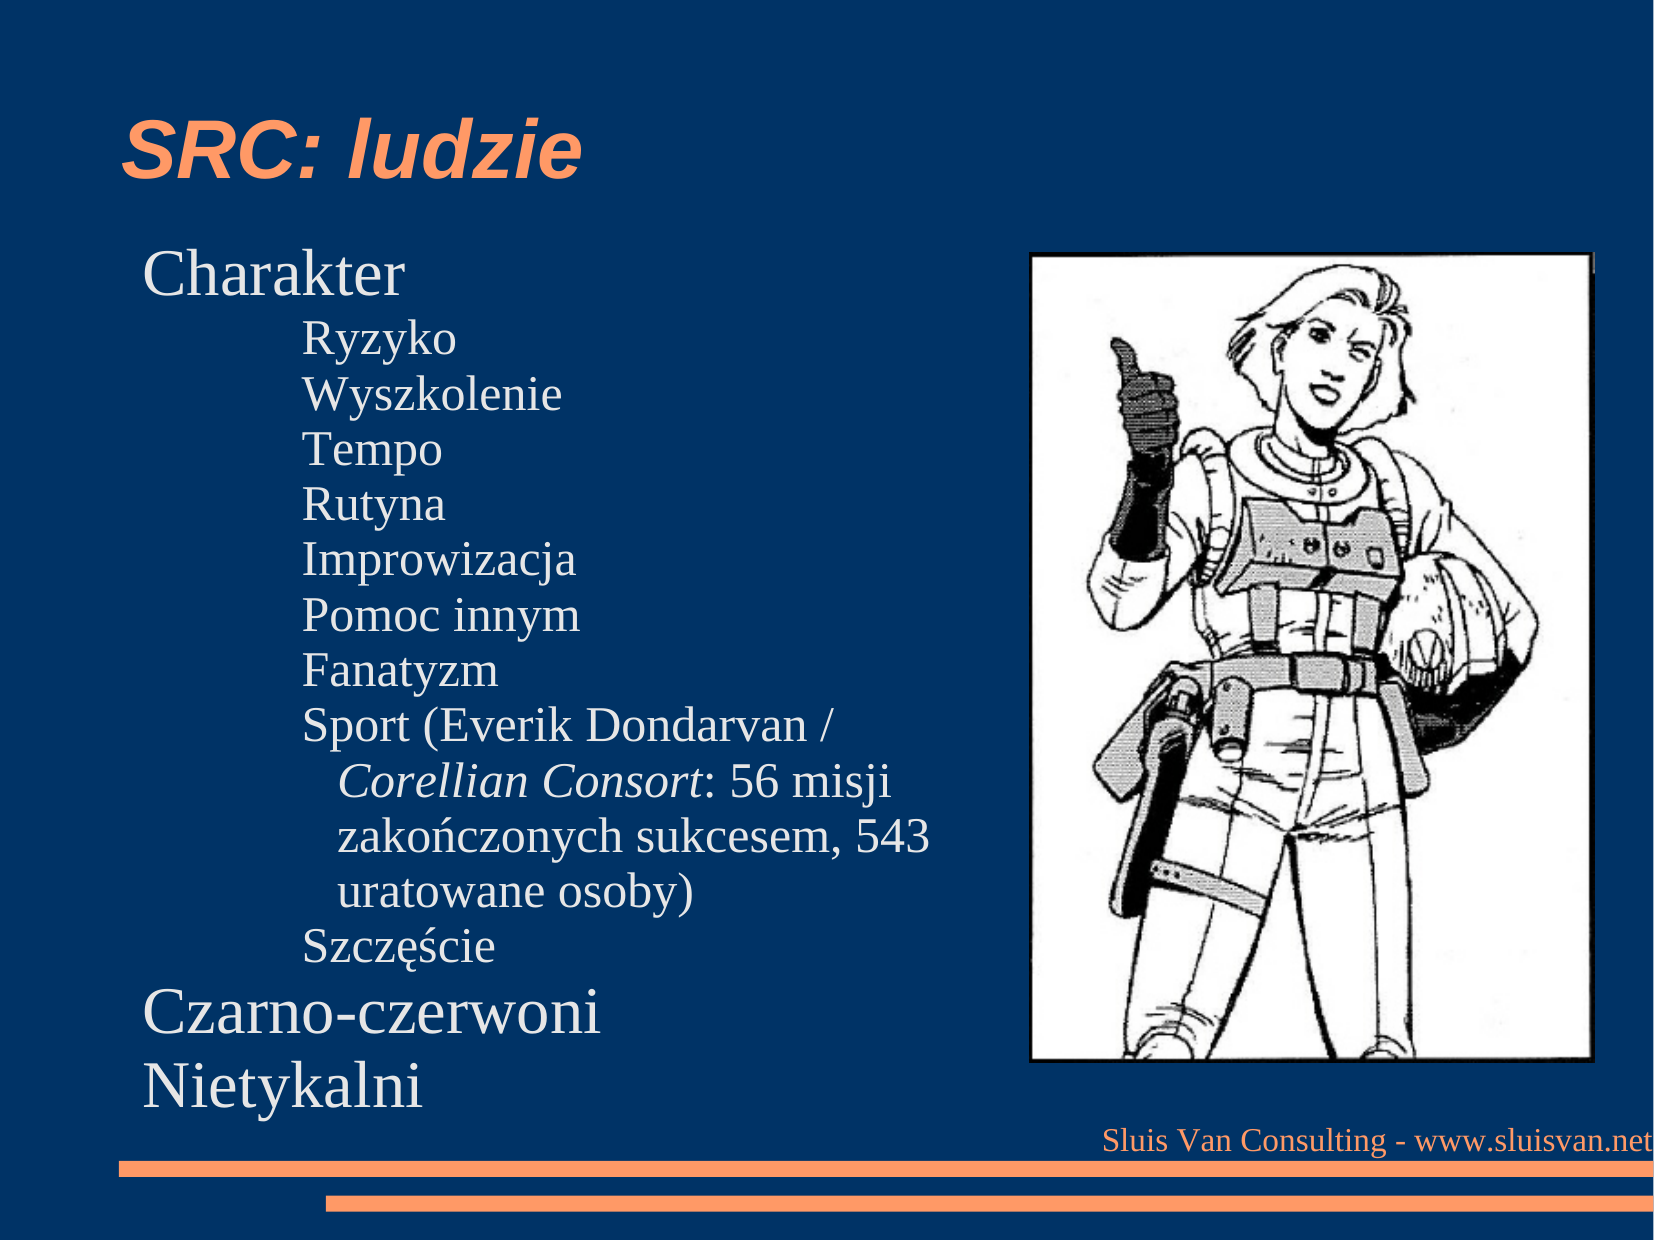

# SRC: ludzie
Charakter
Ryzyko
Wyszkolenie
Tempo
Rutyna
Improwizacja
Pomoc innym
Fanatyzm
Sport (Everik Dondarvan / Corellian Consort: 56 misji zakończonych sukcesem, 543 uratowane osoby)
Szczęście
Czarno-czerwoni
Nietykalni
Sluis Van Consulting - www.sluisvan.net